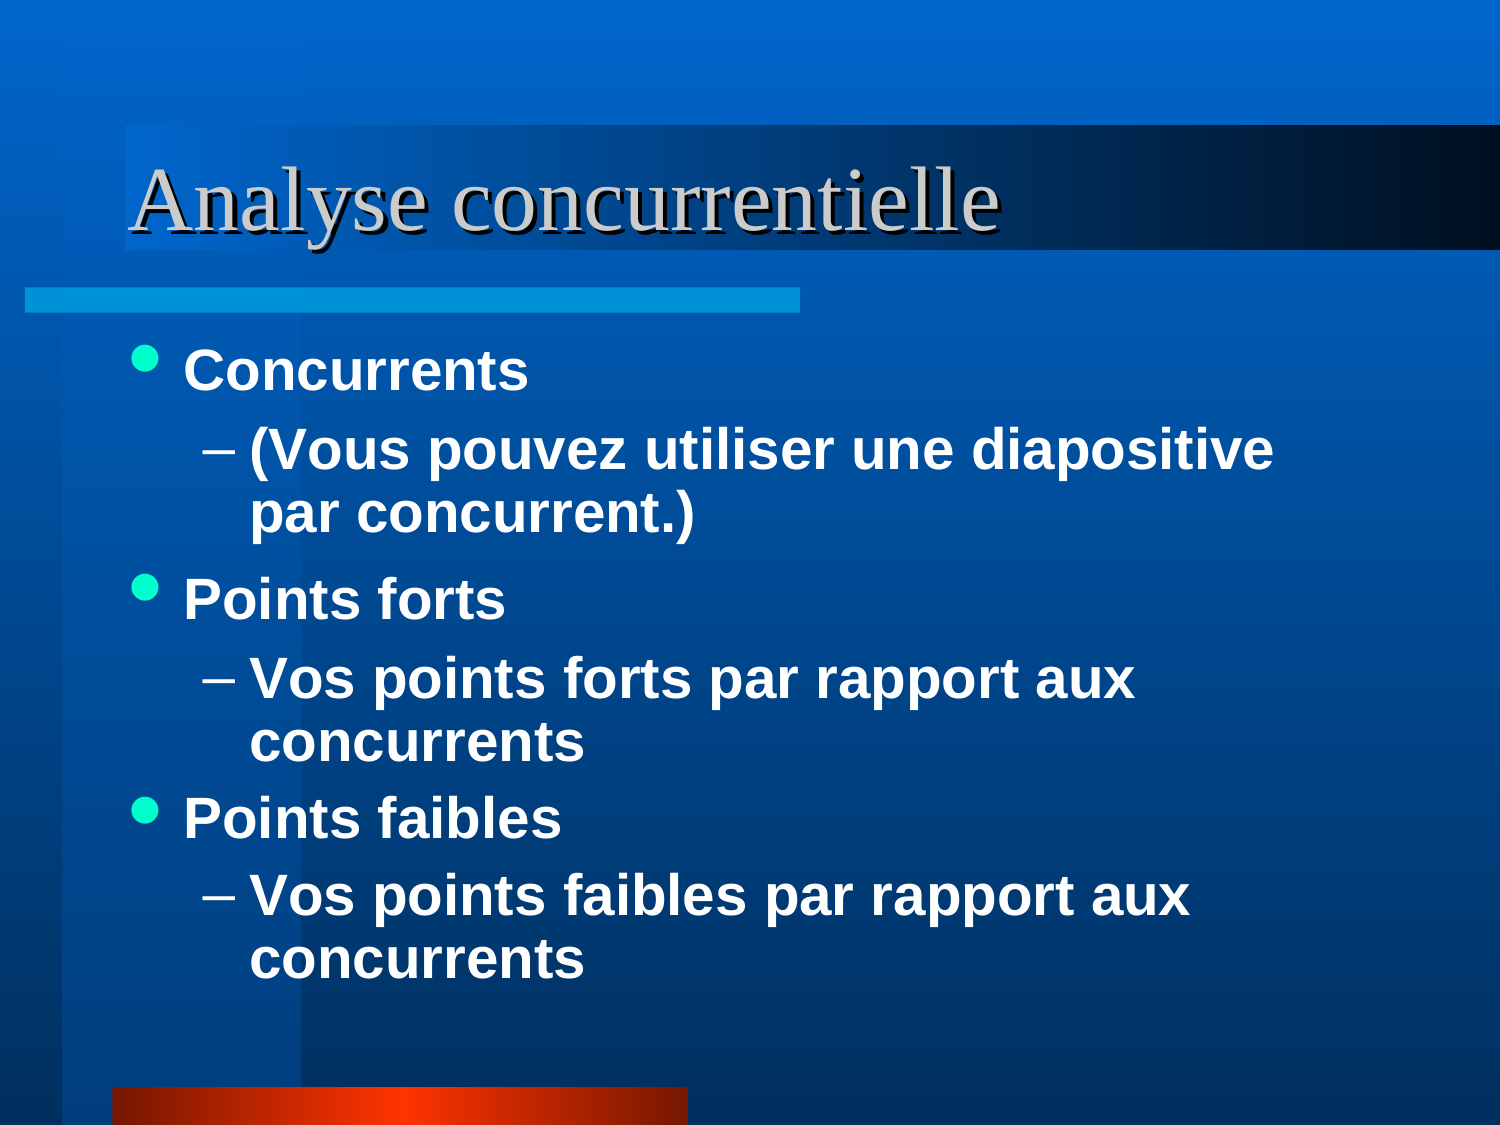

# Analyse concurrentielle
Concurrents
(Vous pouvez utiliser une diapositive par concurrent.)
Points forts
Vos points forts par rapport aux concurrents
Points faibles
Vos points faibles par rapport aux concurrents